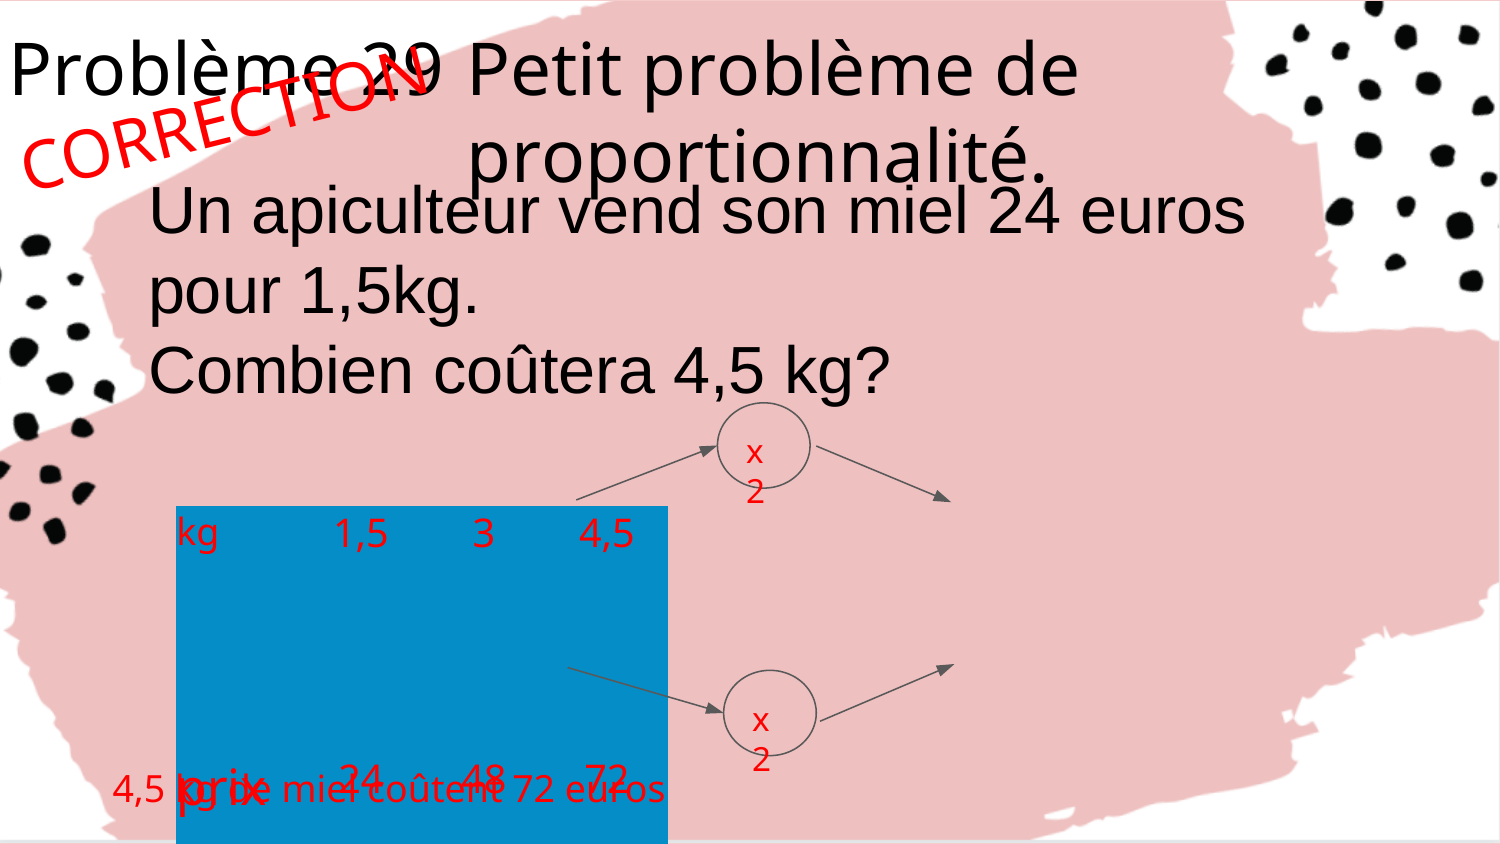

Problème 29
Petit problème de proportionnalité.
CORRECTION
Un apiculteur vend son miel 24 euros pour 1,5kg.
Combien coûtera 4,5 kg?
x2
| kg | 1,5 | 3 | 4,5 |
| --- | --- | --- | --- |
| prix | 24 | 48 | 72 |
x2
4,5 kg de miel coûtent 72 euros